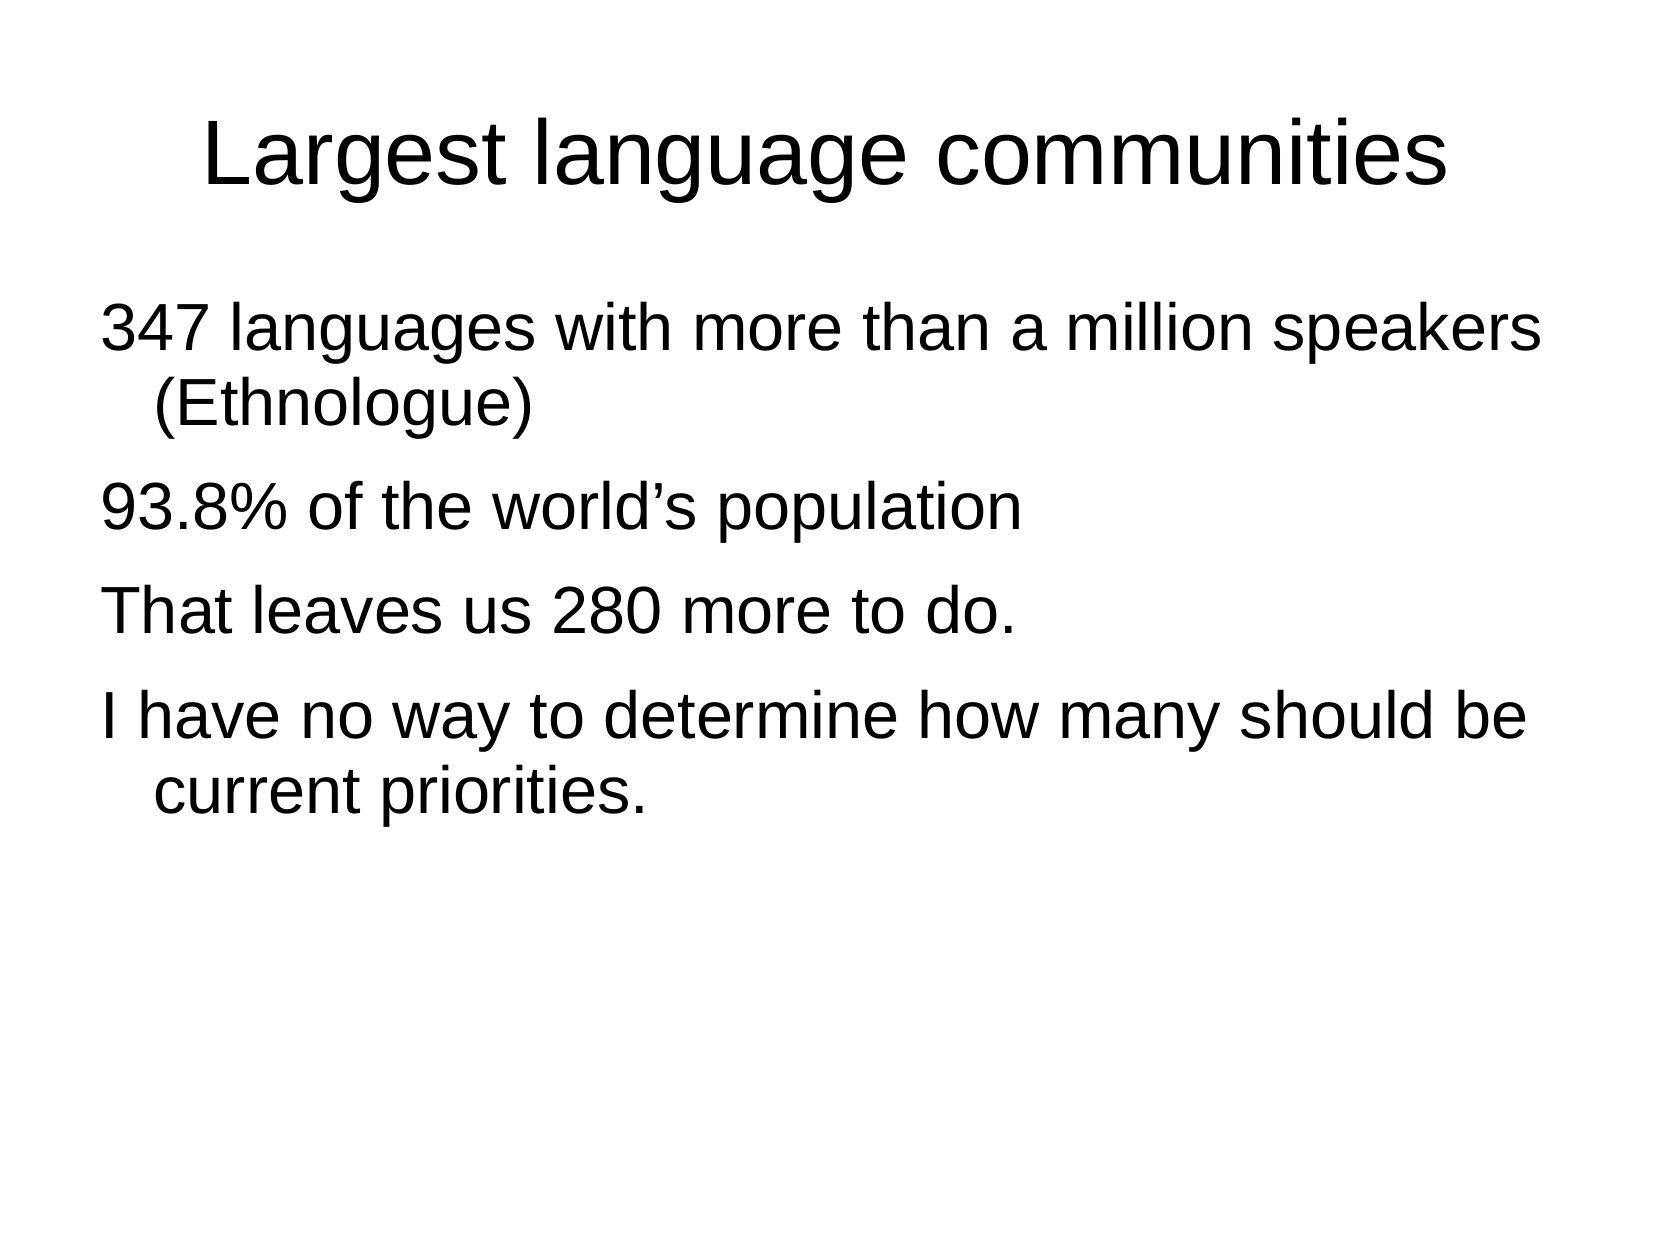

# Largest language communities
347 languages with more than a million speakers (Ethnologue)
93.8% of the world’s population
That leaves us 280 more to do.
I have no way to determine how many should be current priorities.